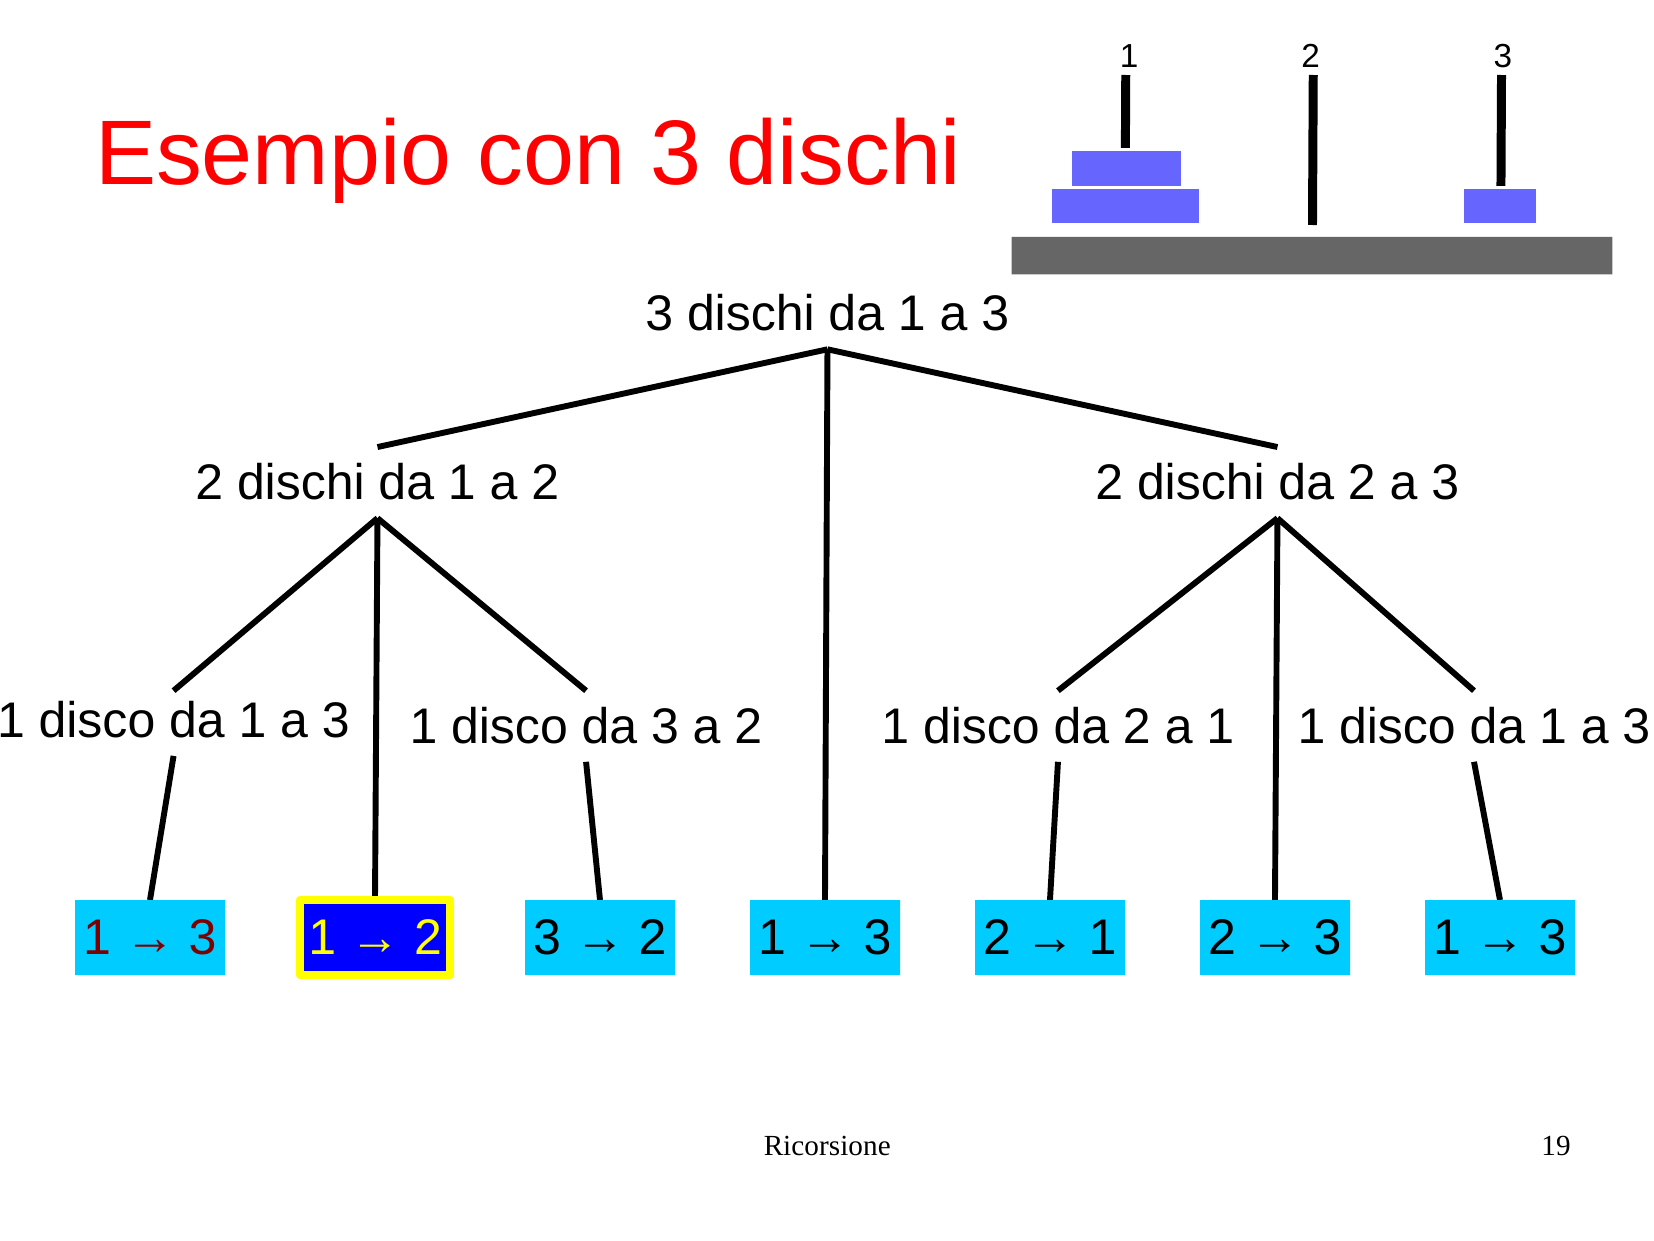

1
2
3
# Esempio con 3 dischi
3 dischi da 1 a 3
2 dischi da 1 a 2
2 dischi da 2 a 3
1 disco da 1 a 3
1 disco da 3 a 2
1 disco da 2 a 1
1 disco da 1 a 3
1 → 3
1 → 2
3 → 2
1 → 3
2 → 1
2 → 3
1 → 3
Ricorsione
19